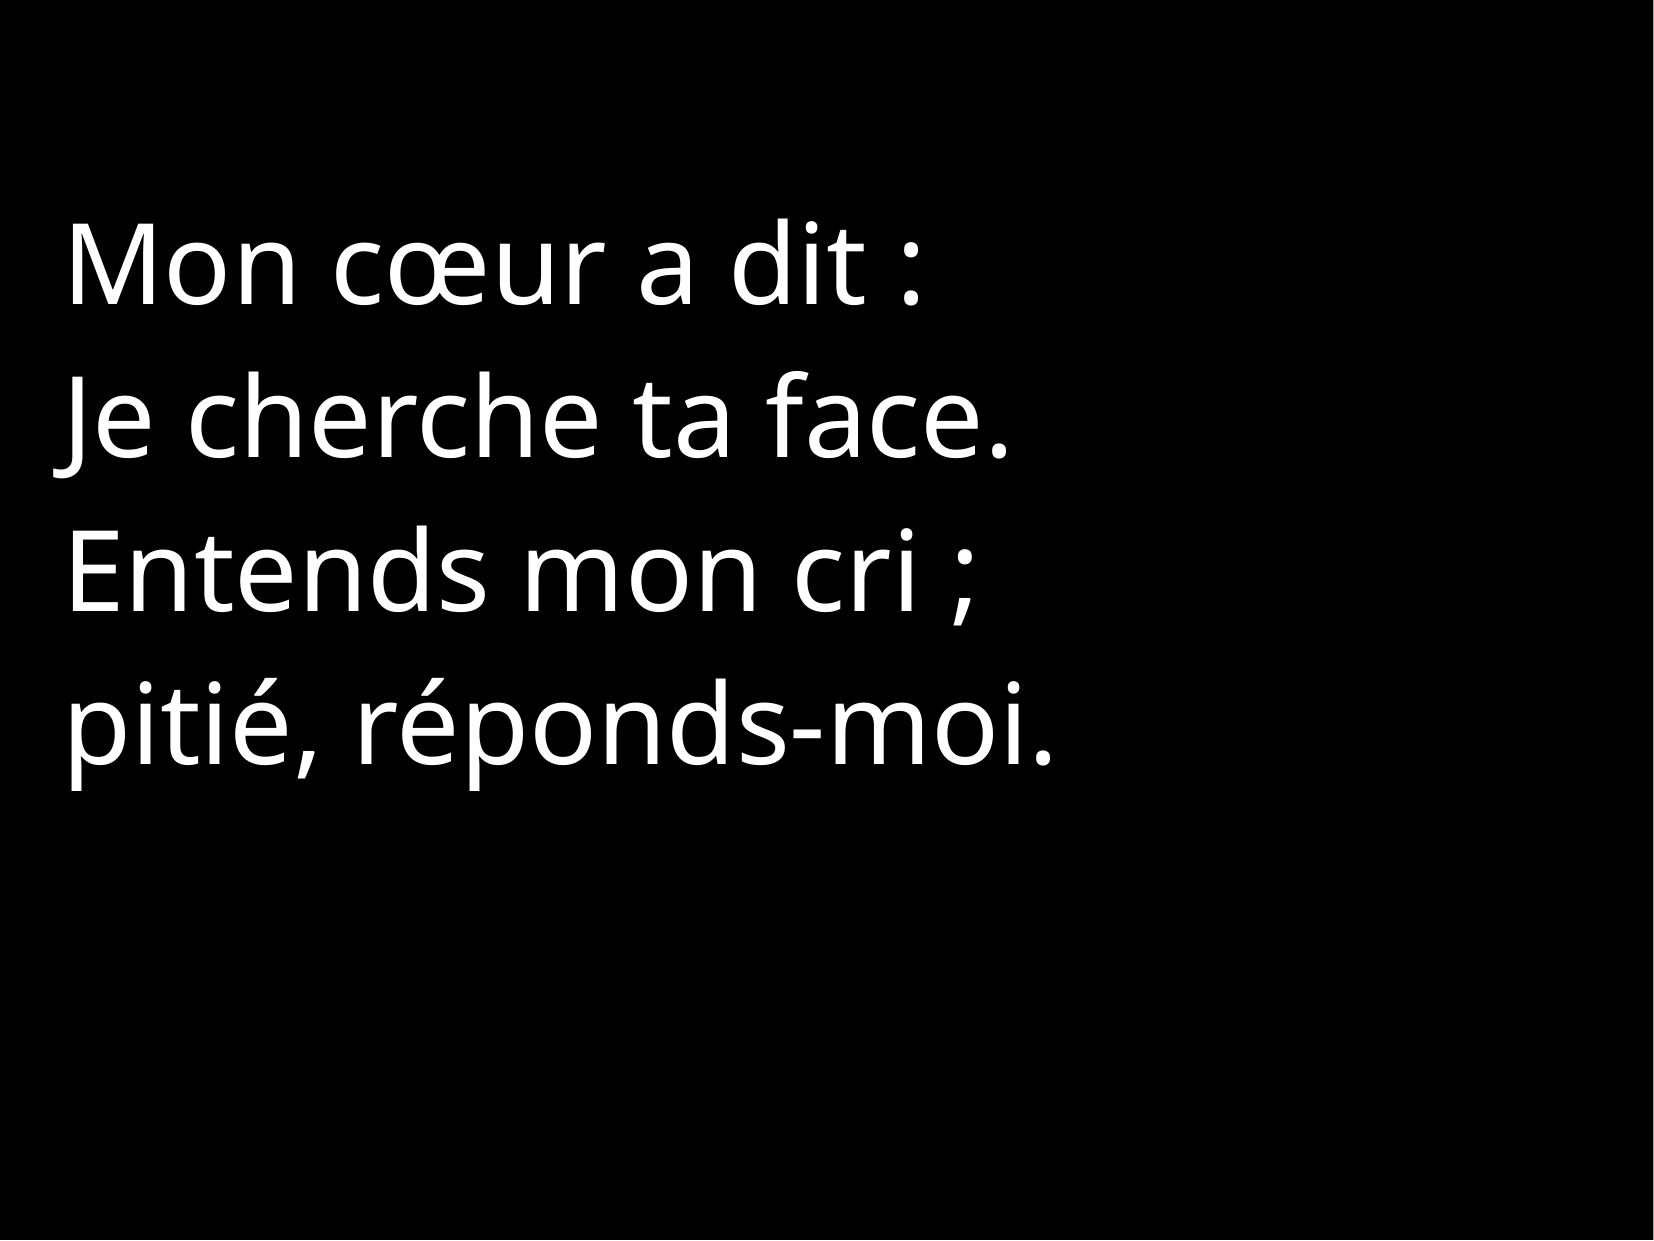

Mon cœur a dit :
Je cherche ta face.
Entends mon cri ;
pitié, réponds-moi.